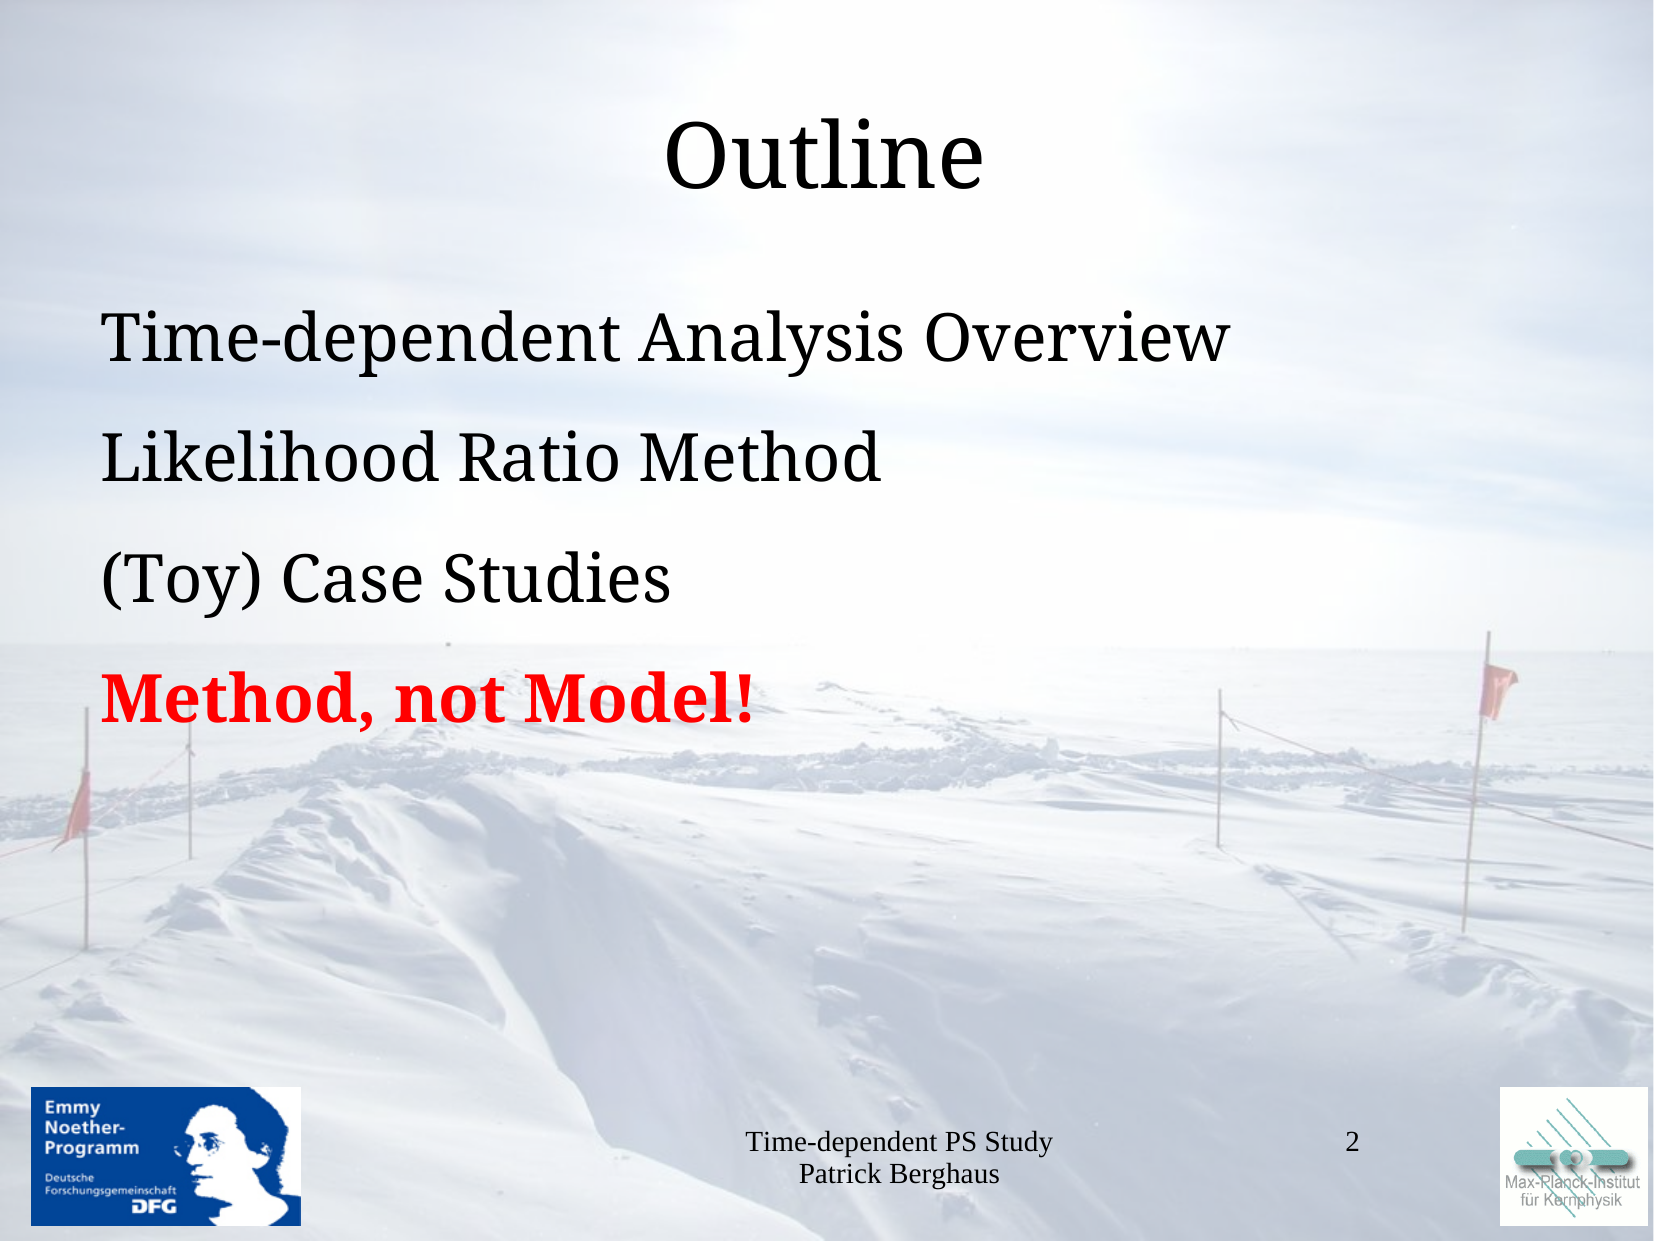

# Outline
Time-dependent Analysis Overview
Likelihood Ratio Method
(Toy) Case Studies
Method, not Model!
2